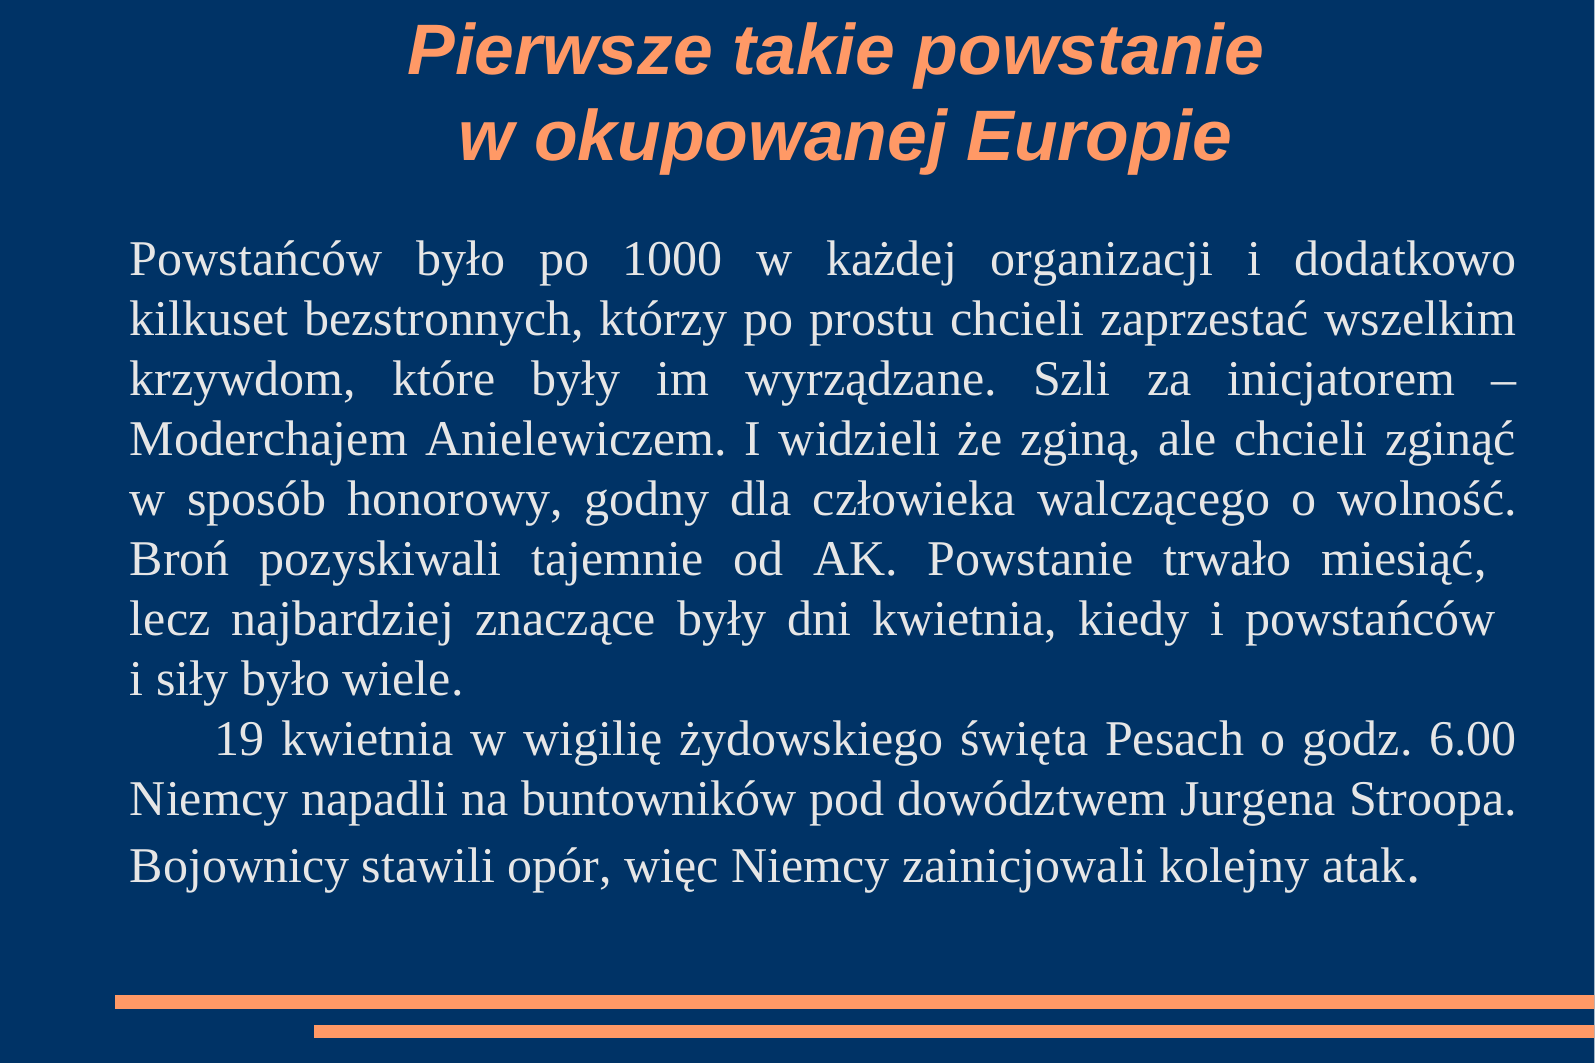

# Pierwsze takie powstanie w okupowanej Europie
Powstańców było po 1000 w każdej organizacji i dodatkowo kilkuset bezstronnych, którzy po prostu chcieli zaprzestać wszelkim krzywdom, które były im wyrządzane. Szli za inicjatorem – Moderchajem Anielewiczem. I widzieli że zginą, ale chcieli zginąć w sposób honorowy, godny dla człowieka walczącego o wolność. Broń pozyskiwali tajemnie od AK. Powstanie trwało miesiąć,
lecz najbardziej znaczące były dni kwietnia, kiedy i powstańców
i siły było wiele.
 19 kwietnia w wigilię żydowskiego święta Pesach o godz. 6.00 Niemcy napadli na buntowników pod dowództwem Jurgena Stroopa. Bojownicy stawili opór, więc Niemcy zainicjowali kolejny atak.